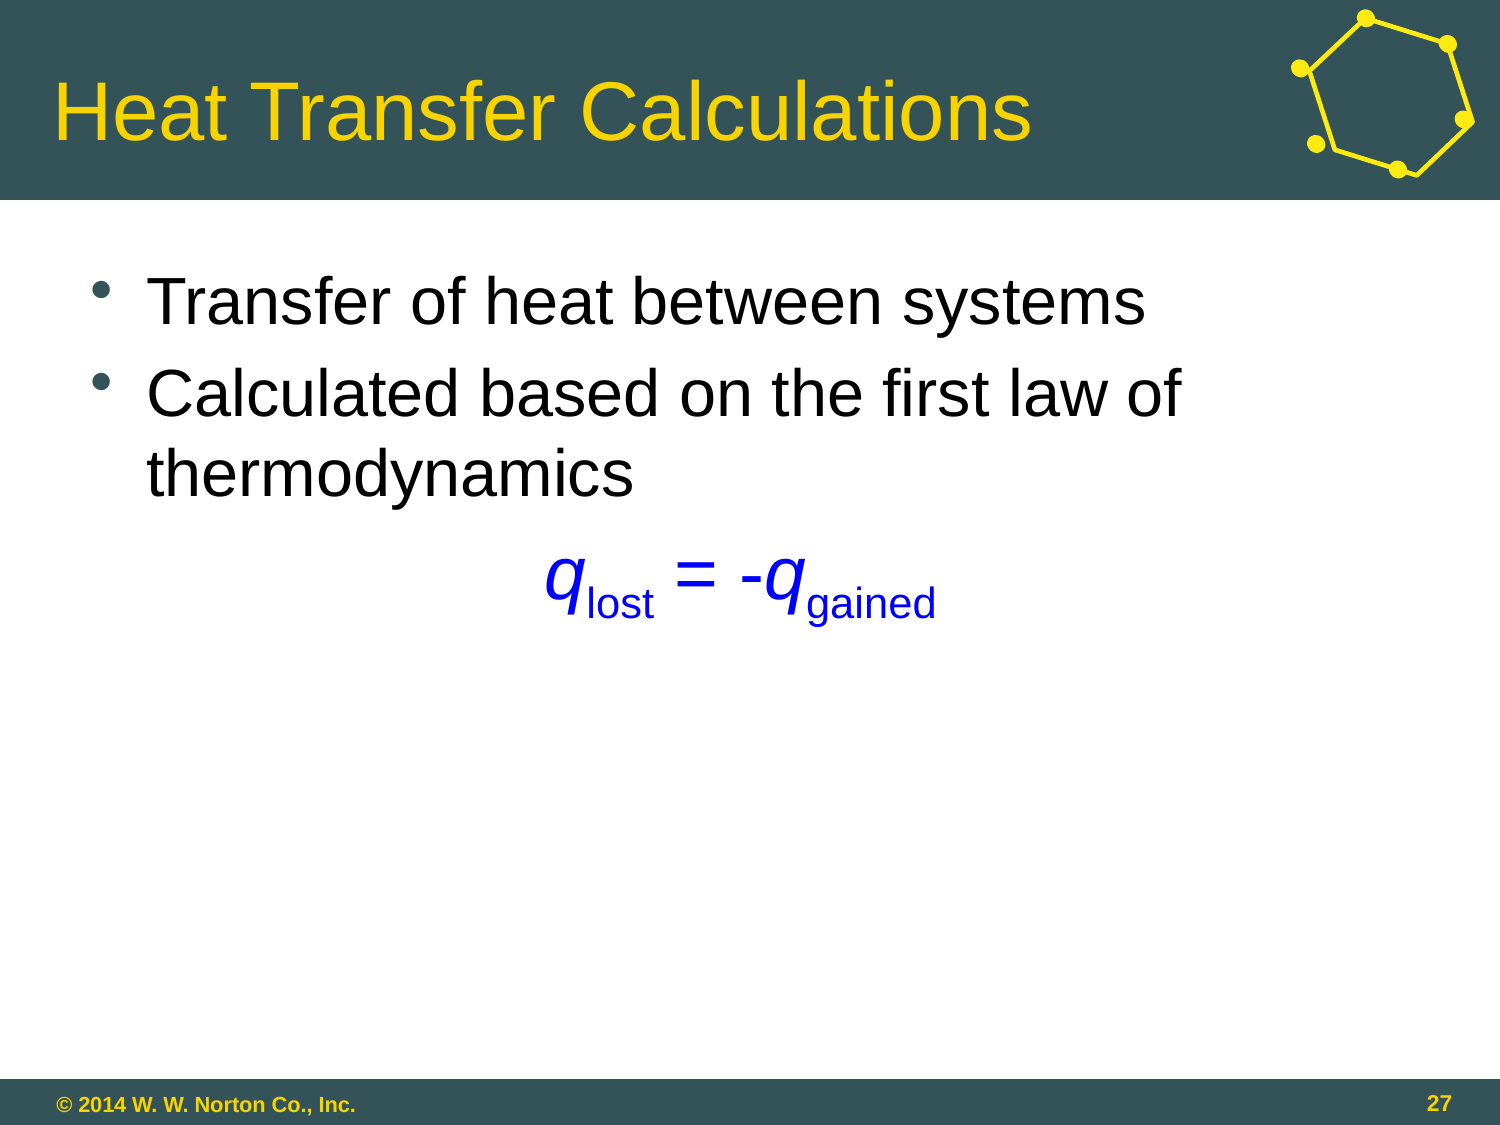

Heat Transfer Calculations
# Transfer of heat between systems
Calculated based on the first law of thermodynamics
qlost = -qgained